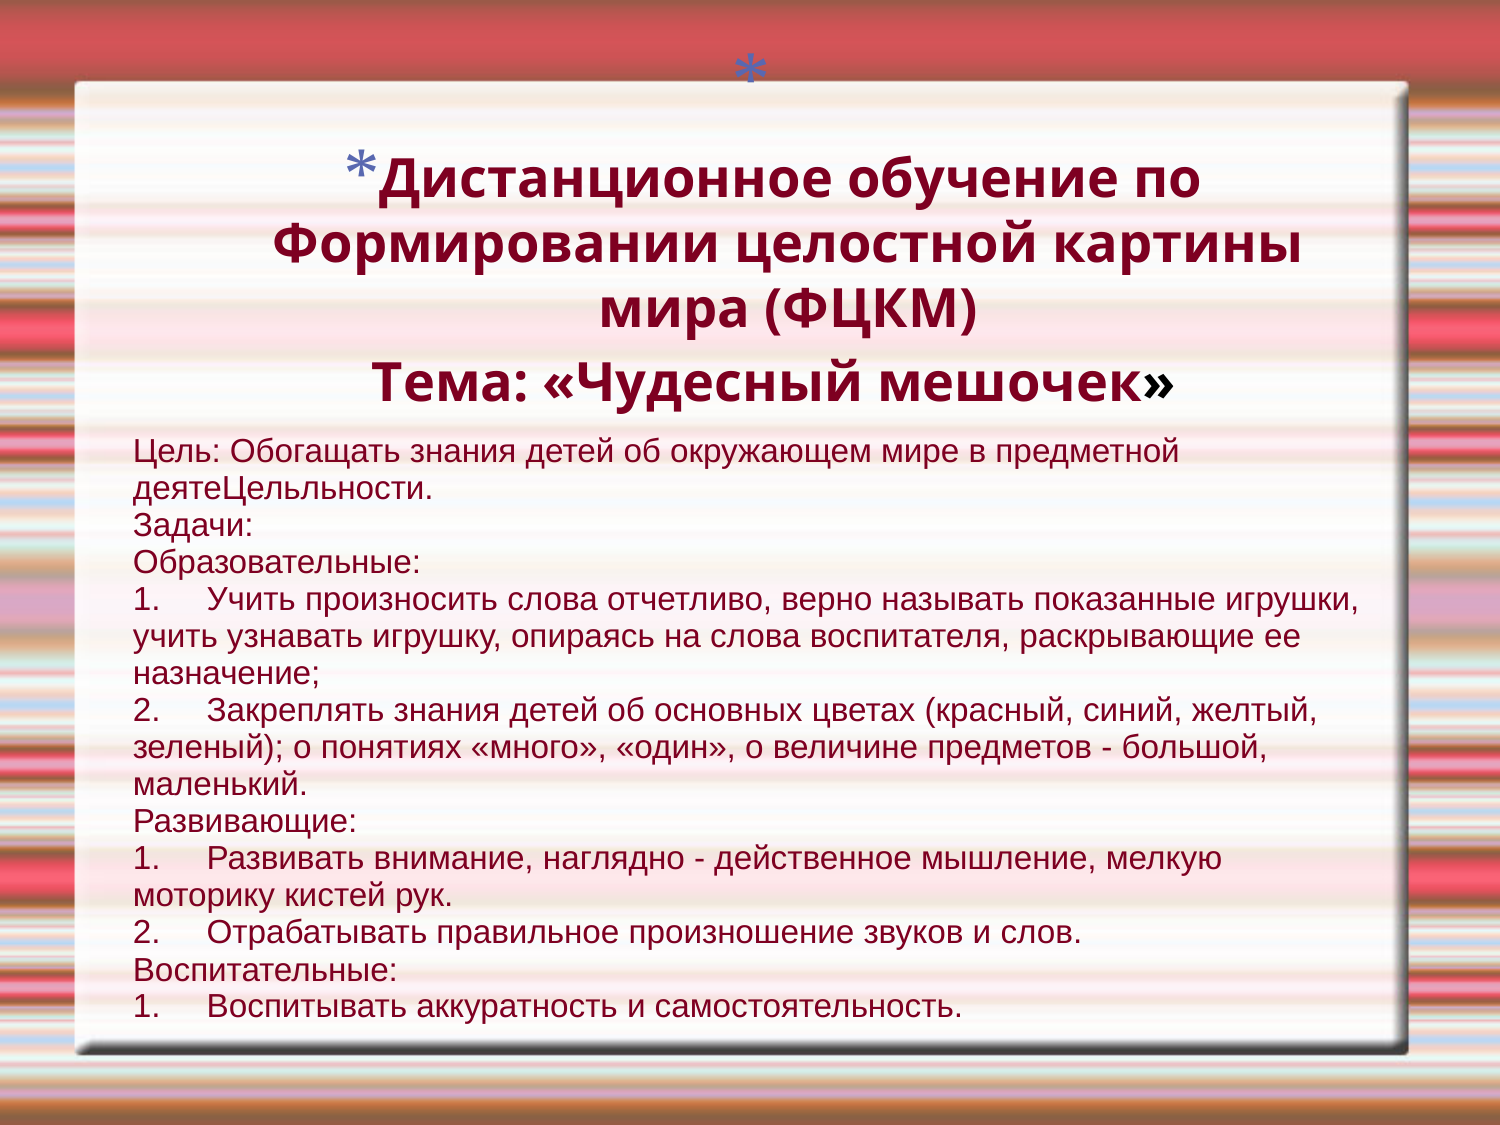

Дистанционное обучение по Формировании целостной картины мира (ФЦКМ)
Тема: «Чудесный мешочек»
Цель: Обогащать знания детей об окружающем мире в предметной деятеЦельльности.
Задачи:
Образовательные:
1. Учить произносить слова отчетливо, верно называть показанные игрушки, учить узнавать игрушку, опираясь на слова воспитателя, раскрывающие ее назначение;
2. Закреплять знания детей об основных цветах (красный, синий, желтый, зеленый); о понятиях «много», «один», о величине предметов - большой, маленький.
Развивающие:
1. Развивать внимание, наглядно - действенное мышление, мелкую моторику кистей рук.
2. Отрабатывать правильное произношение звуков и слов.
Воспитательные:
1. Воспитывать аккуратность и самостоятельность.
#